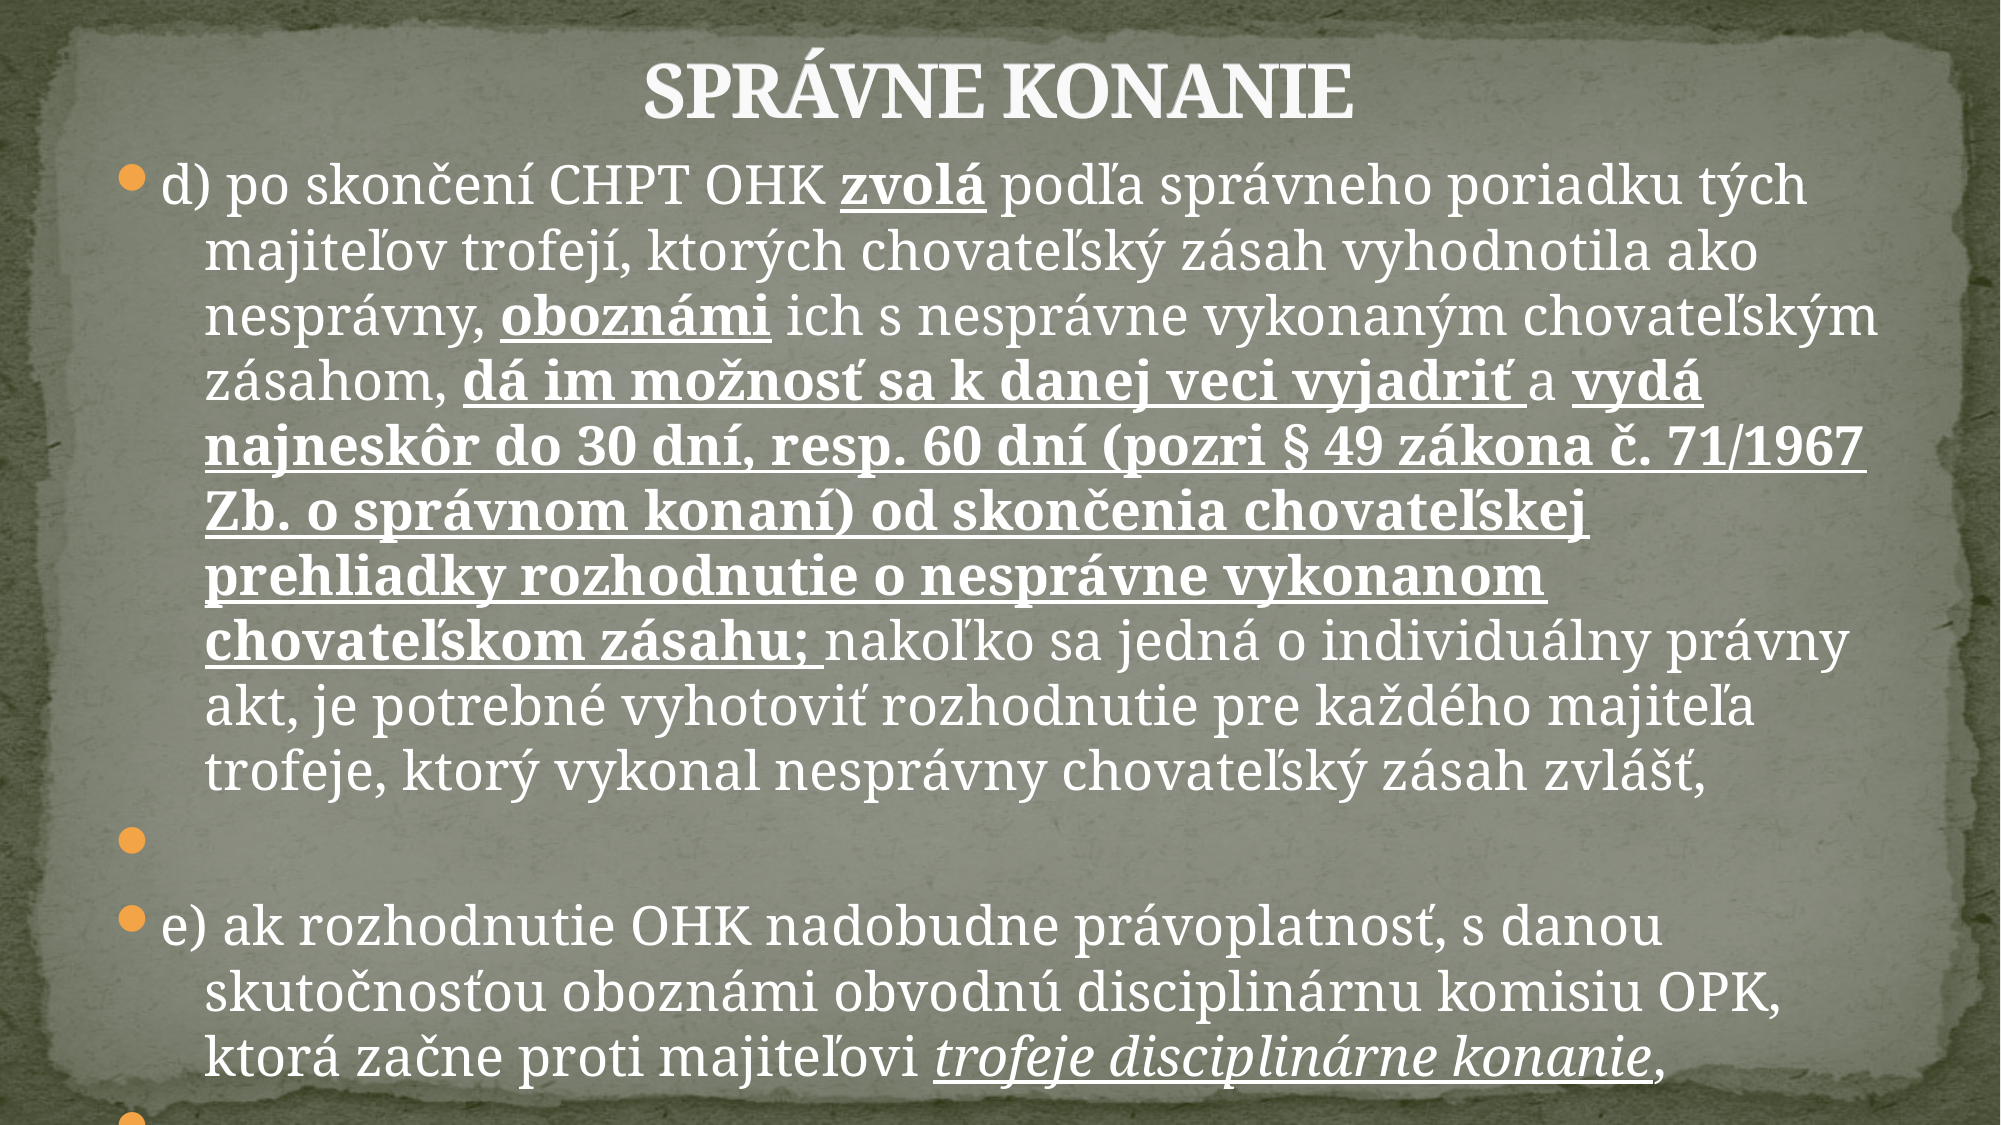

SPRÁVNE KONANIE
# d) po skončení CHPT OHK zvolá podľa správneho poriadku tých majiteľov trofejí, ktorých chovateľský zásah vyhodnotila ako nesprávny, oboznámi ich s nesprávne vykonaným chovateľským zásahom, dá im možnosť sa k danej veci vyjadriť a vydá najneskôr do 30 dní, resp. 60 dní (pozri § 49 zákona č. 71/1967 Zb. o správnom konaní) od skončenia chovateľskej prehliadky rozhodnutie o nesprávne vykonanom chovateľskom zásahu; nakoľko sa jedná o individuálny právny akt, je potrebné vyhotoviť rozhodnutie pre každého majiteľa trofeje, ktorý vykonal nesprávny chovateľský zásah zvlášť,
e) ak rozhodnutie OHK nadobudne právoplatnosť, s danou skutočnosťou oboznámi obvodnú disciplinárnu komisiu OPK, ktorá začne proti majiteľovi trofeje disciplinárne konanie,